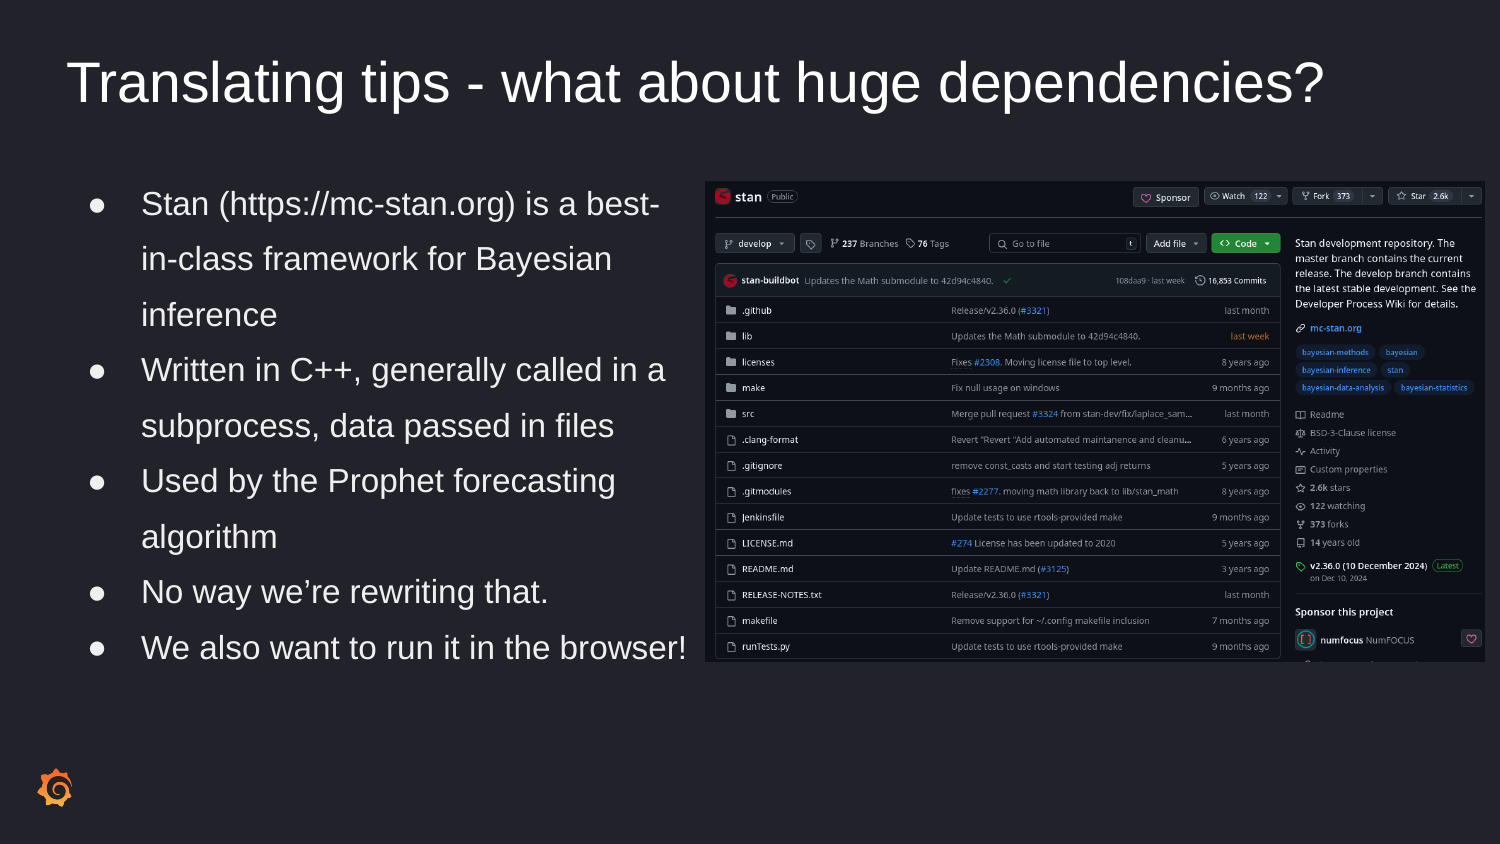

# Translating tips - what about huge dependencies?
Stan (https://mc-stan.org) is a best-in-class framework for Bayesian inference
Written in C++, generally called in a subprocess, data passed in files
Used by the Prophet forecasting algorithm
No way we’re rewriting that.
We also want to run it in the browser!